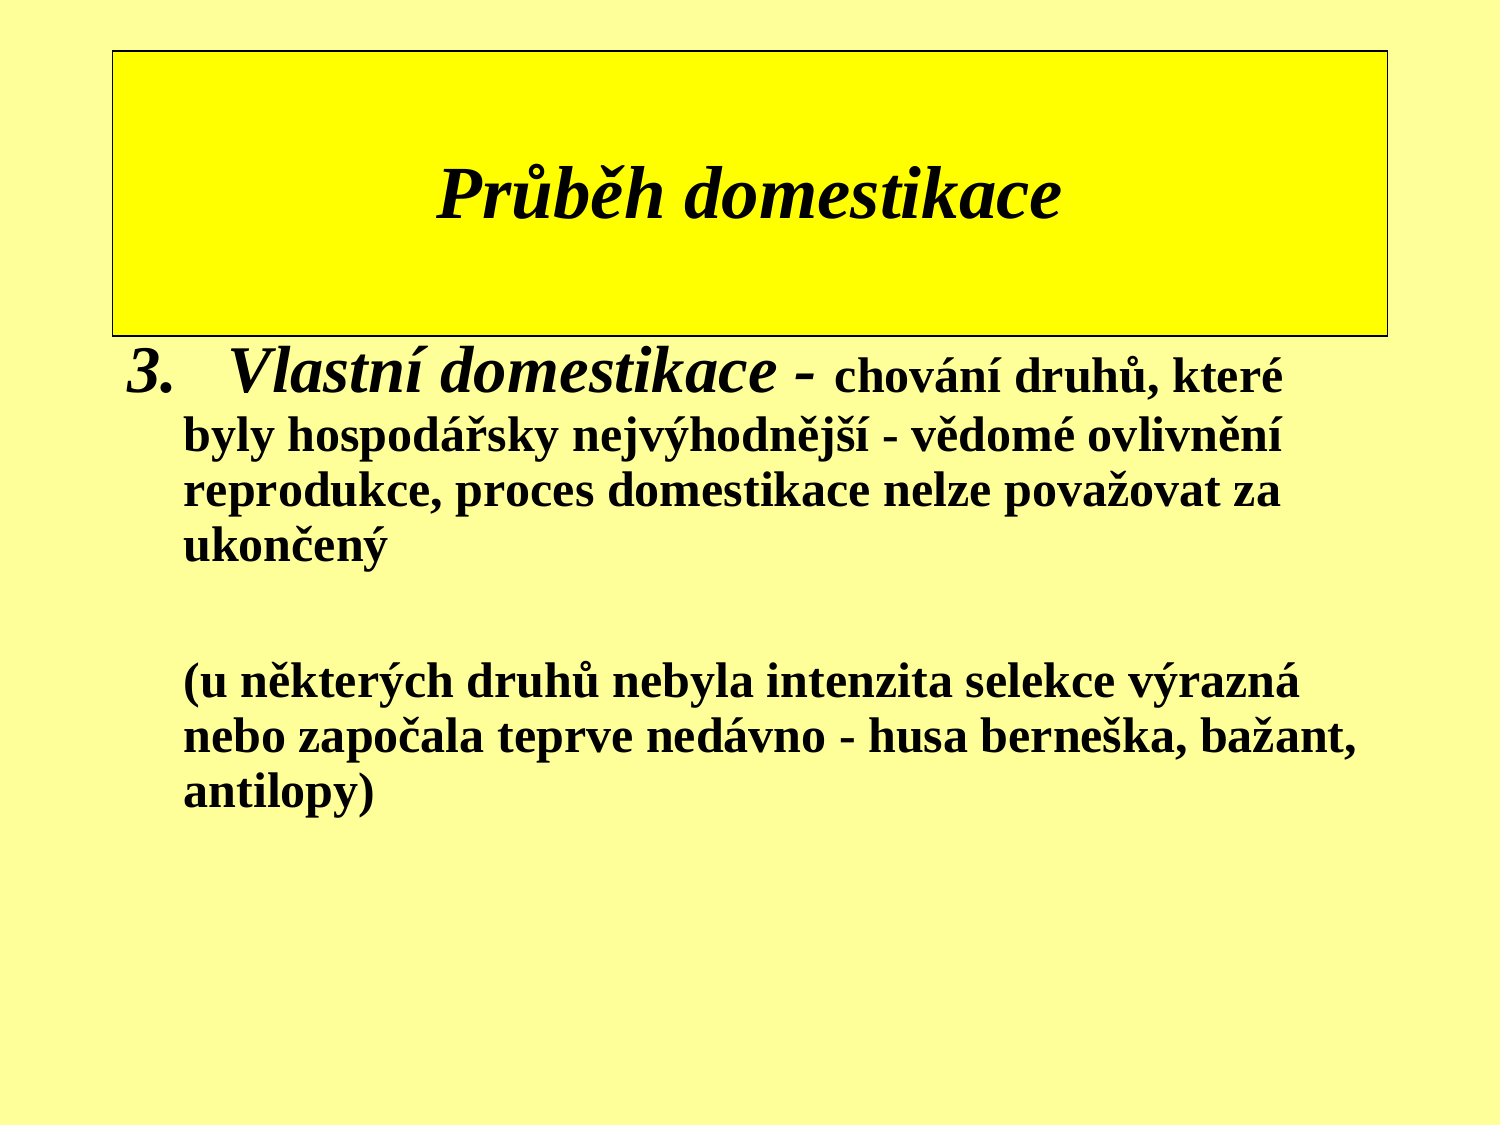

# Průběh domestikace
3.   Vlastní domestikace - chování druhů, které byly hospodářsky nejvýhodnější - vědomé ovlivnění reprodukce, proces domestikace nelze považovat za ukončený
	(u některých druhů nebyla intenzita selekce výrazná nebo započala teprve nedávno - husa berneška, bažant, antilopy)